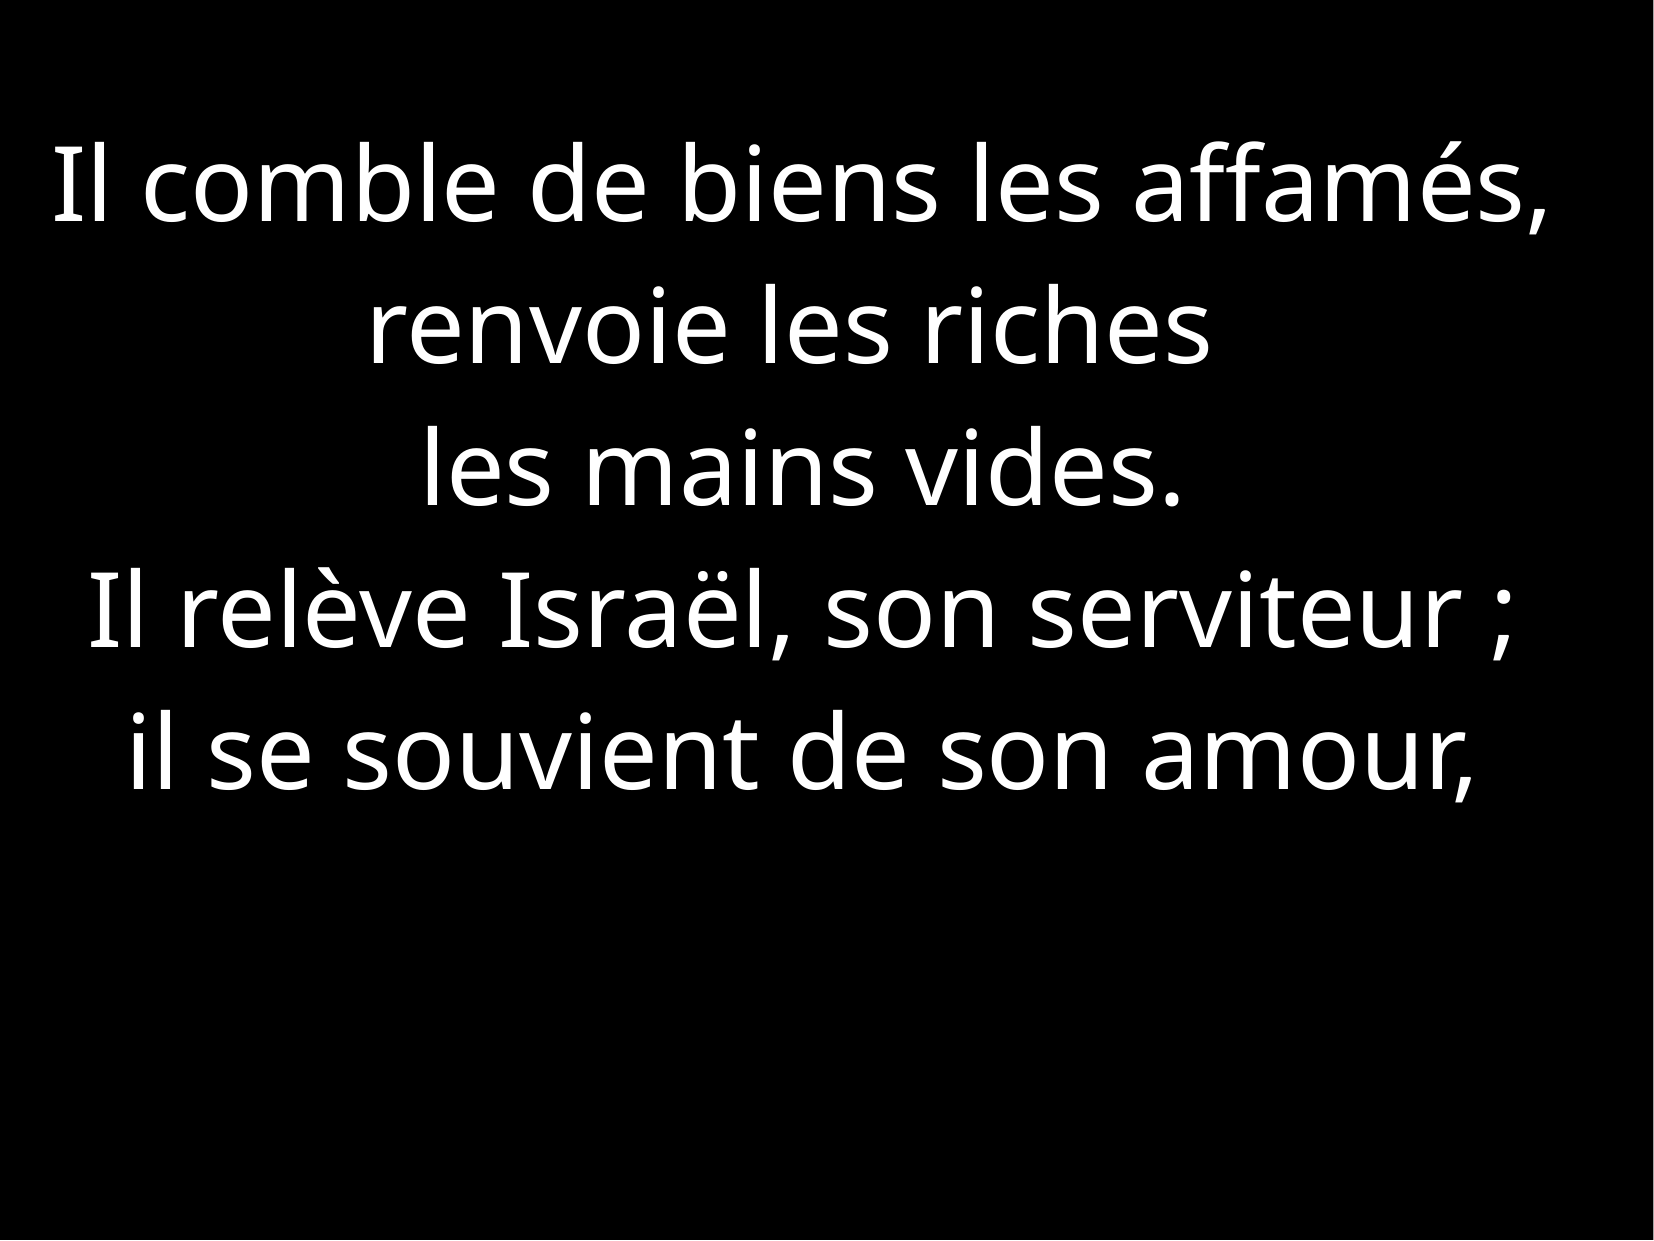

# Il comble de biens les affamés,
renvoie les riches
les mains vides.
Il relève Israël, son serviteur ;
il se souvient de son amour,